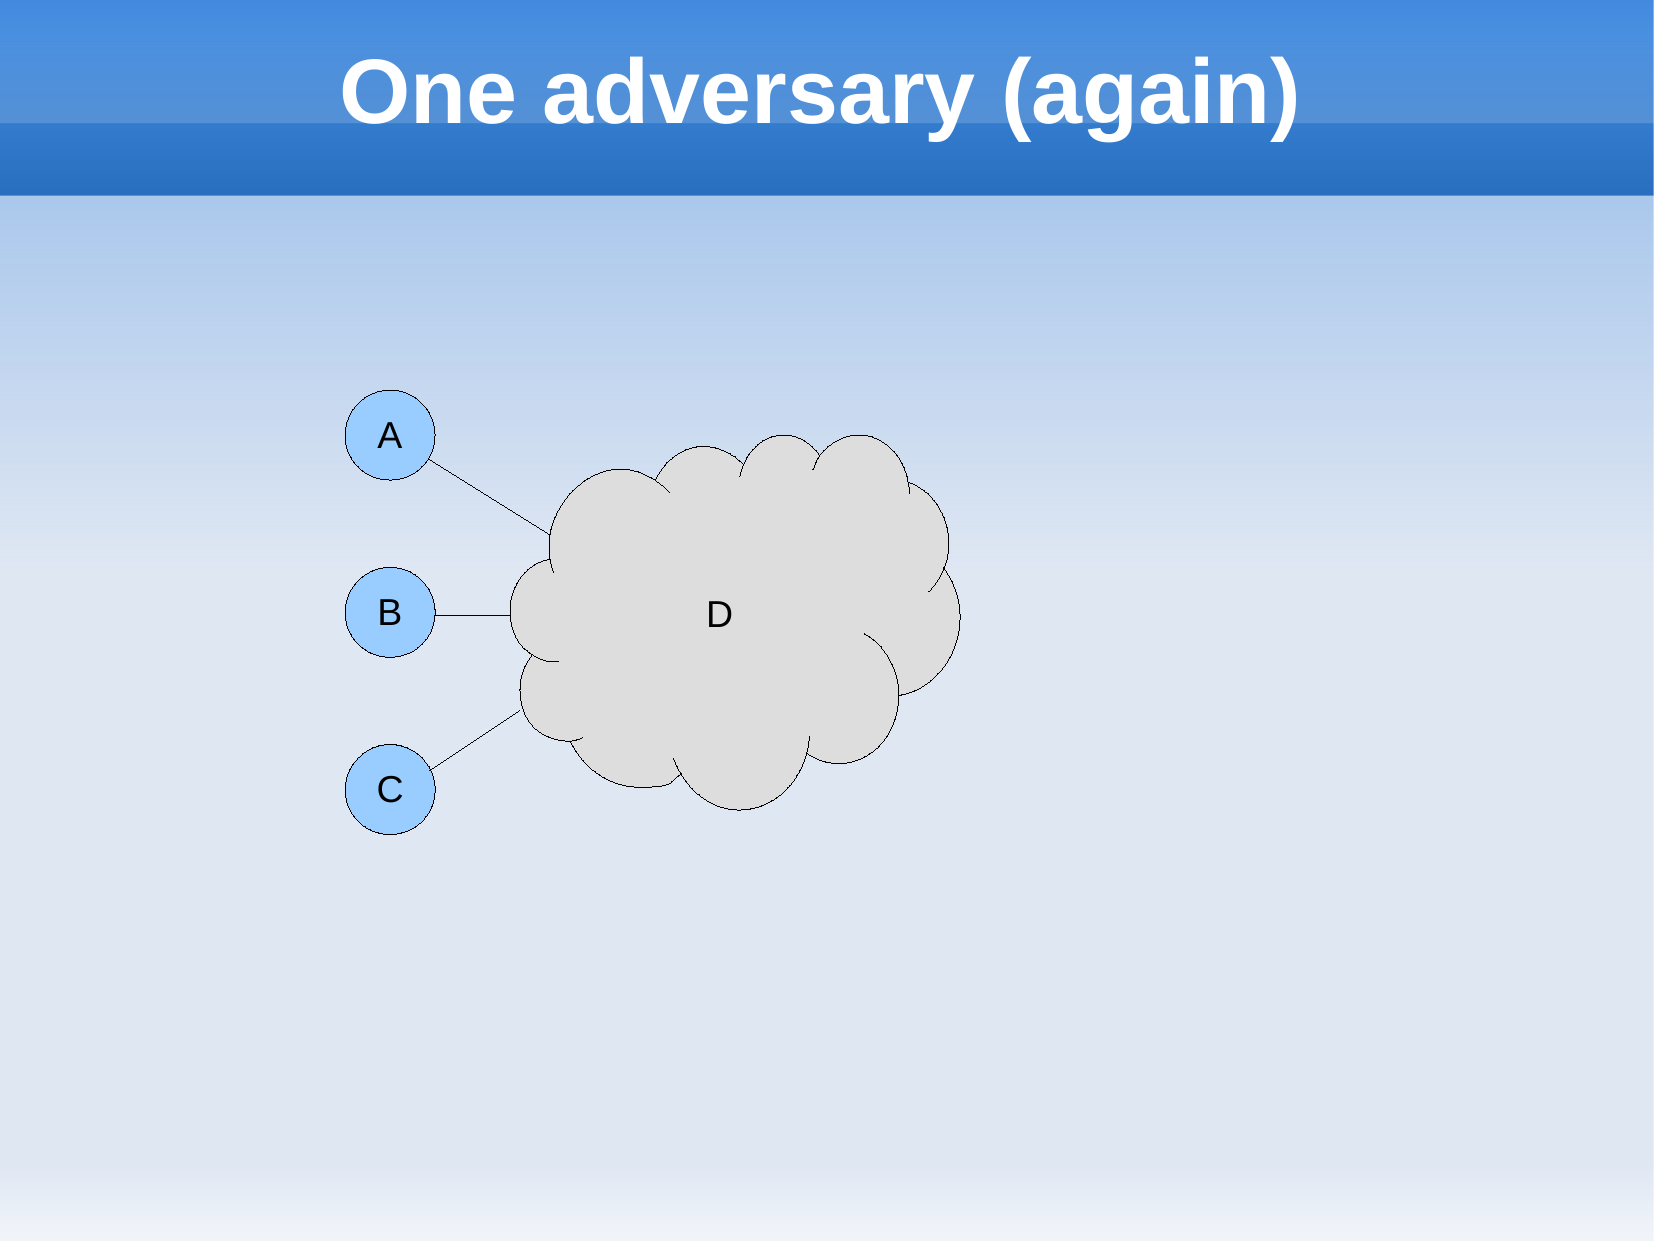

# One adversary (again)
A
D
B
C